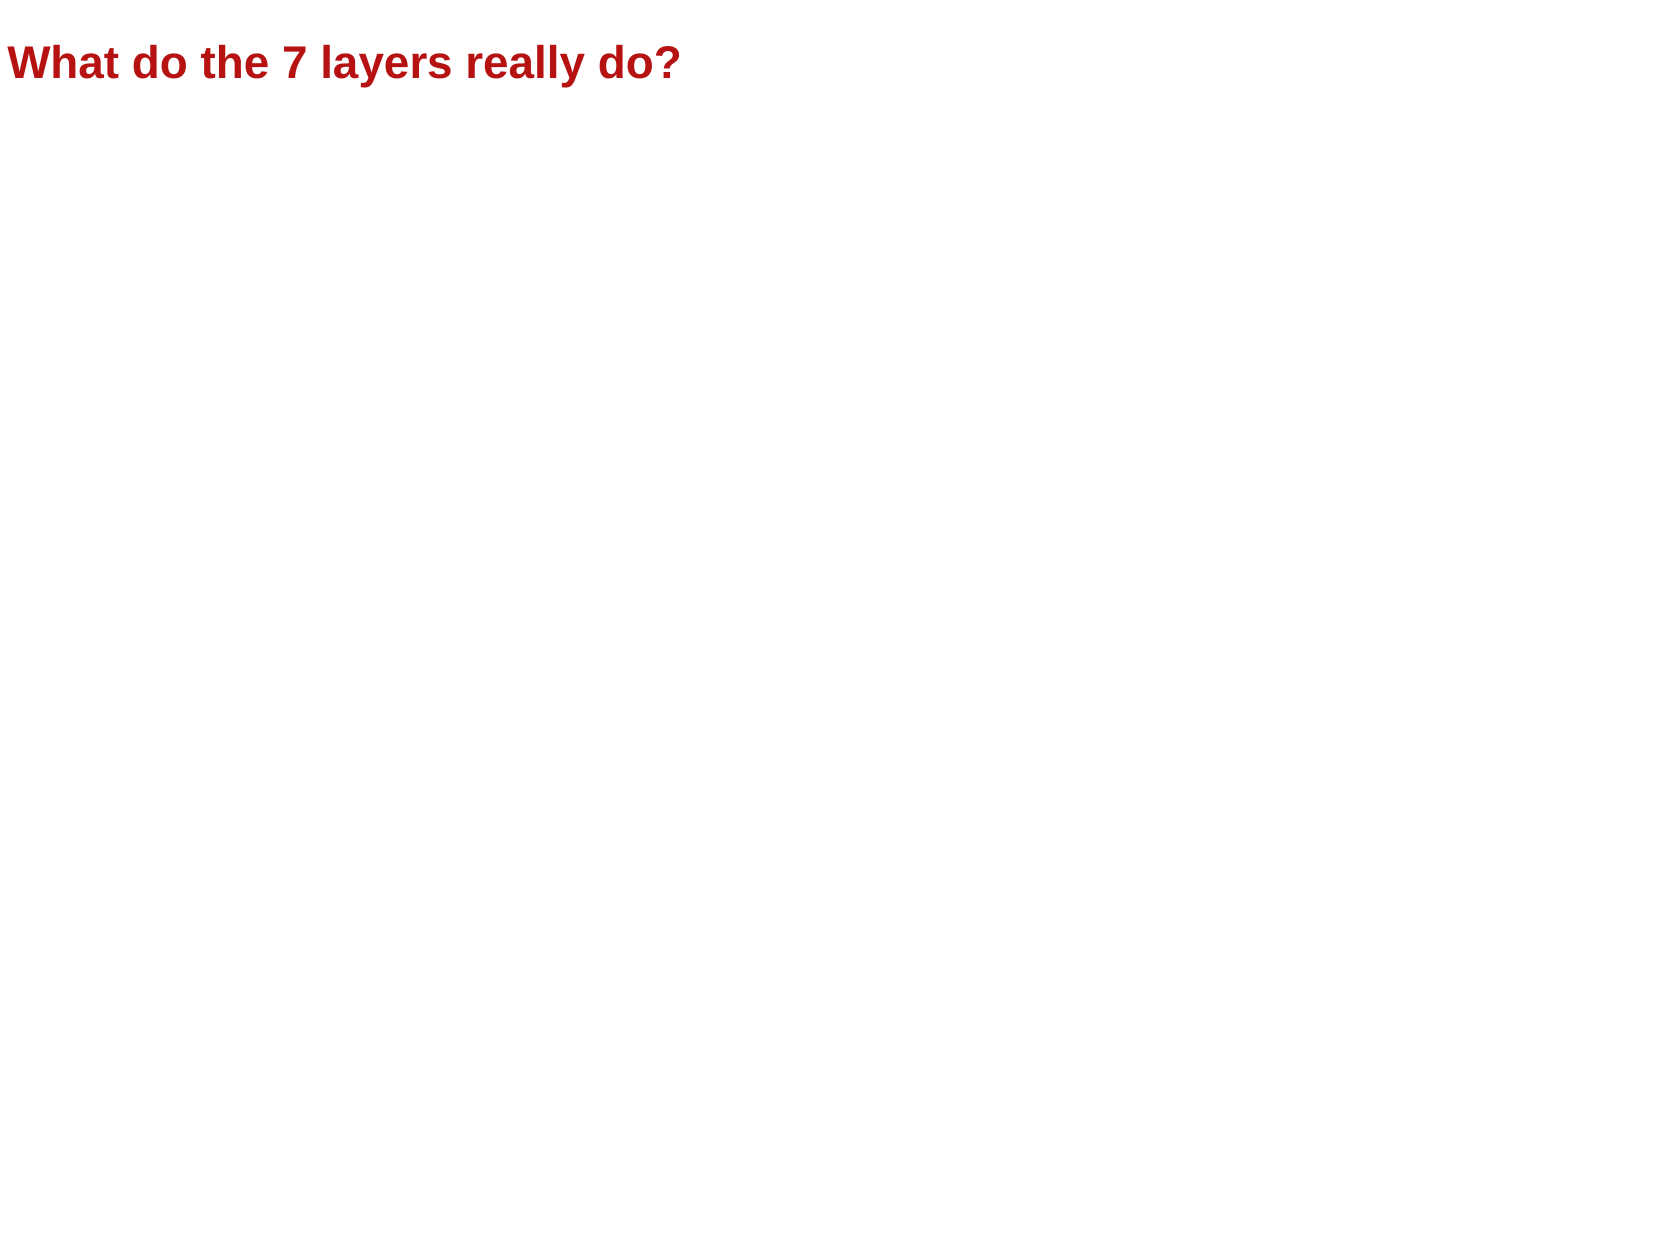

What do the 7 layers really do?